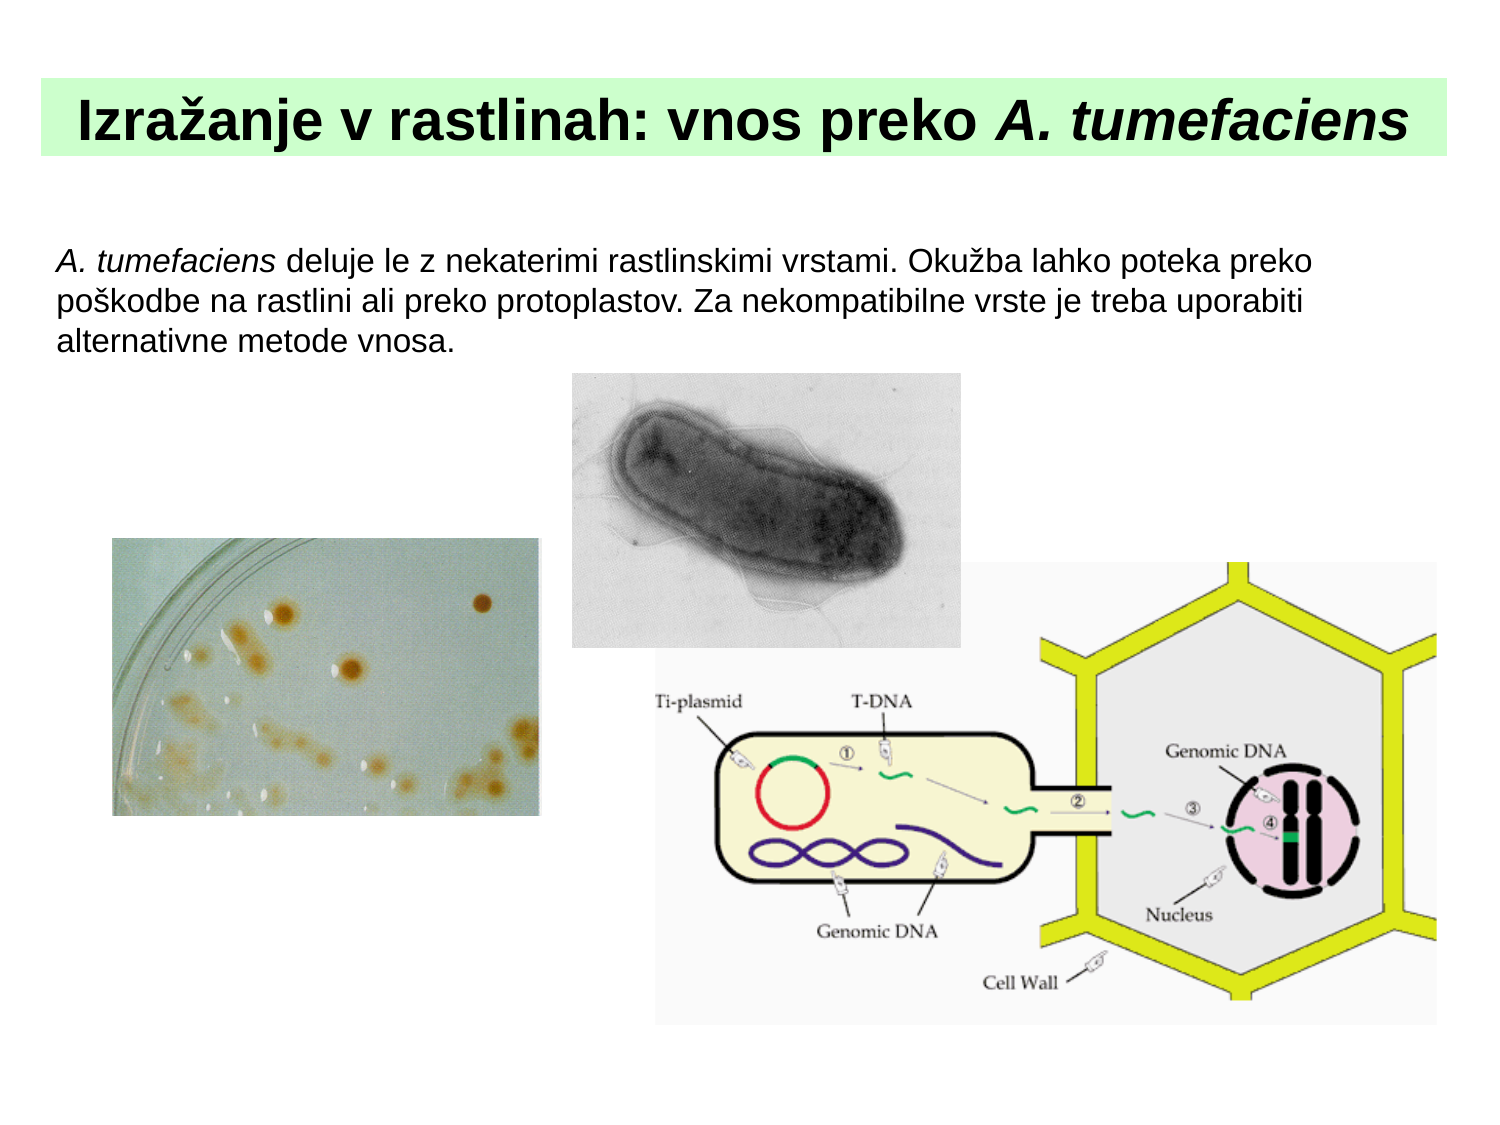

# Izražanje v rastlinah: vnos preko A. tumefaciens
A. tumefaciens deluje le z nekaterimi rastlinskimi vrstami. Okužba lahko poteka preko poškodbe na rastlini ali preko protoplastov. Za nekompatibilne vrste je treba uporabiti alternativne metode vnosa.